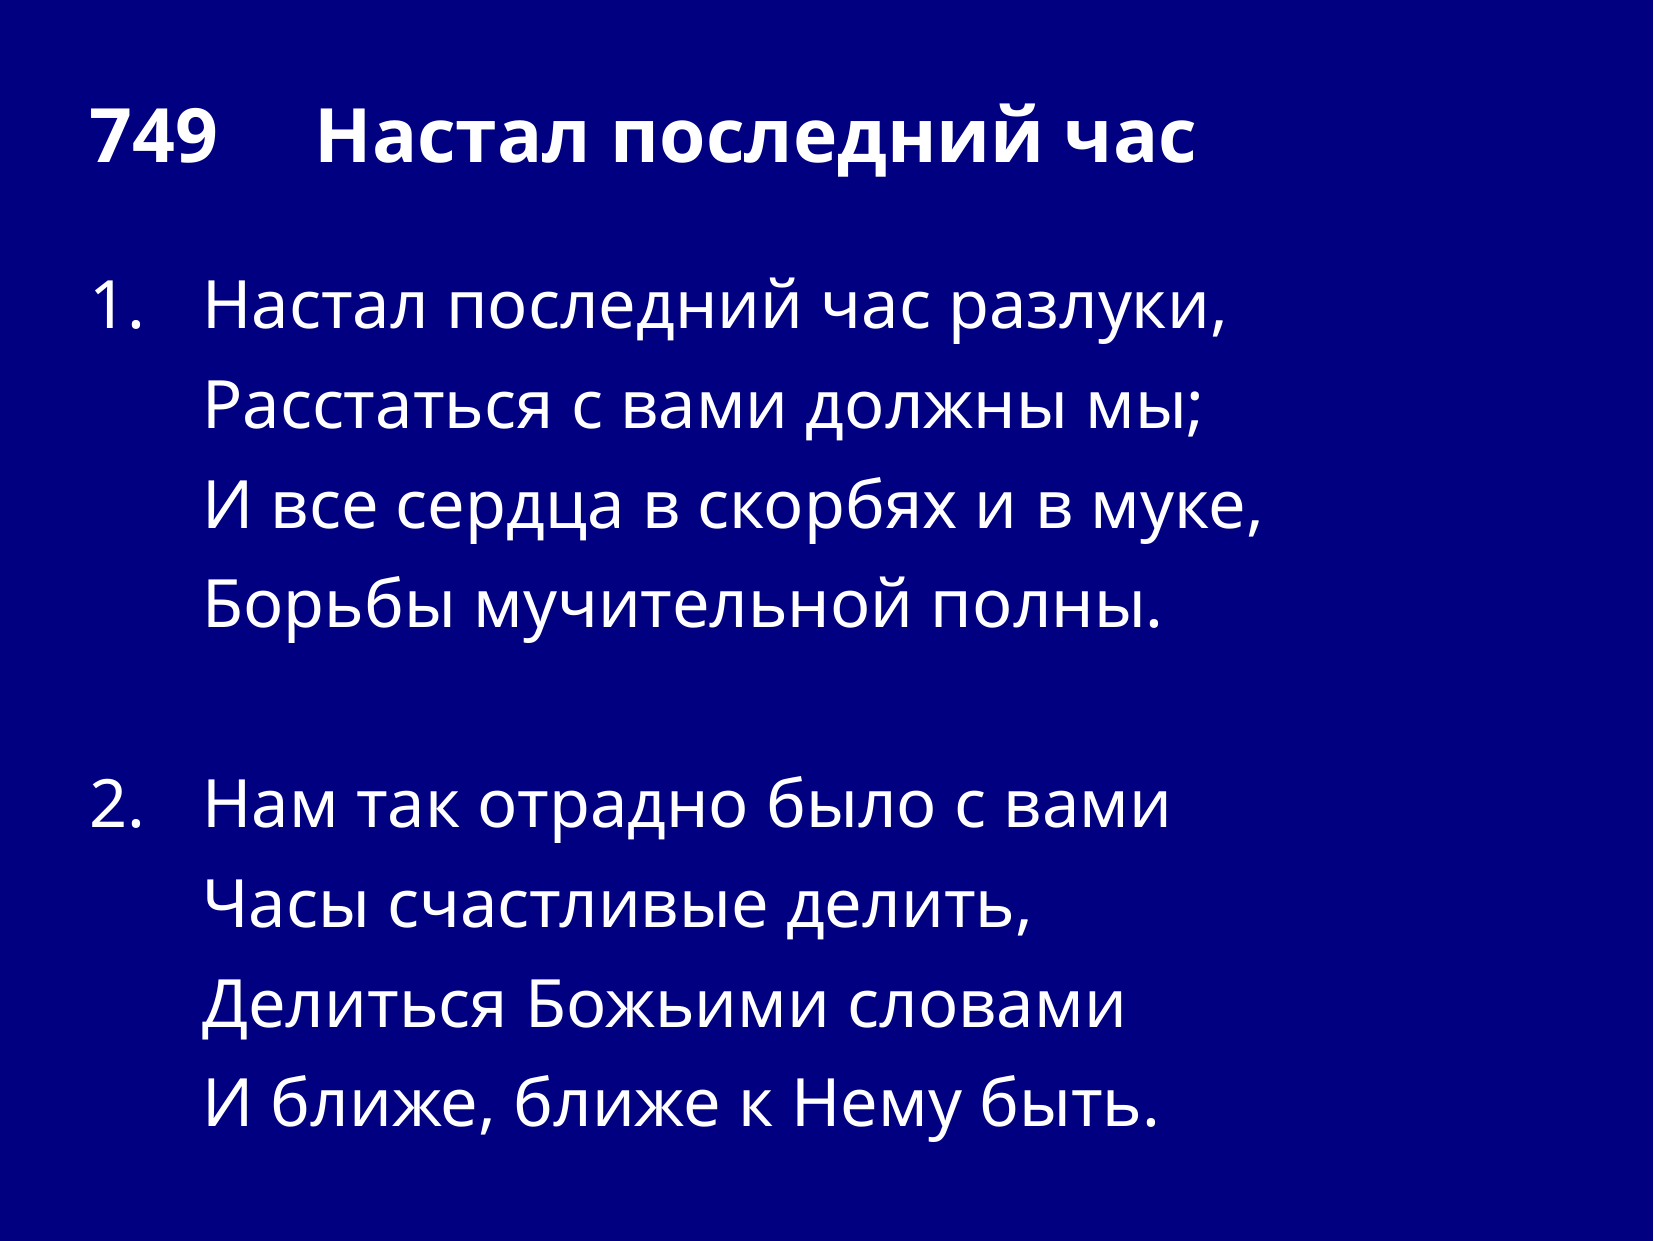

749	Настал последний час
1.	Настал последний час разлуки,
	Расстаться с вами должны мы;
	И все сердца в скорбях и в муке,
	Борьбы мучительной полны.
2.	Нам так отрадно было с вами
	Часы счастливые делить,
	Делиться Божьими словами
	И ближе, ближе к Нему быть.